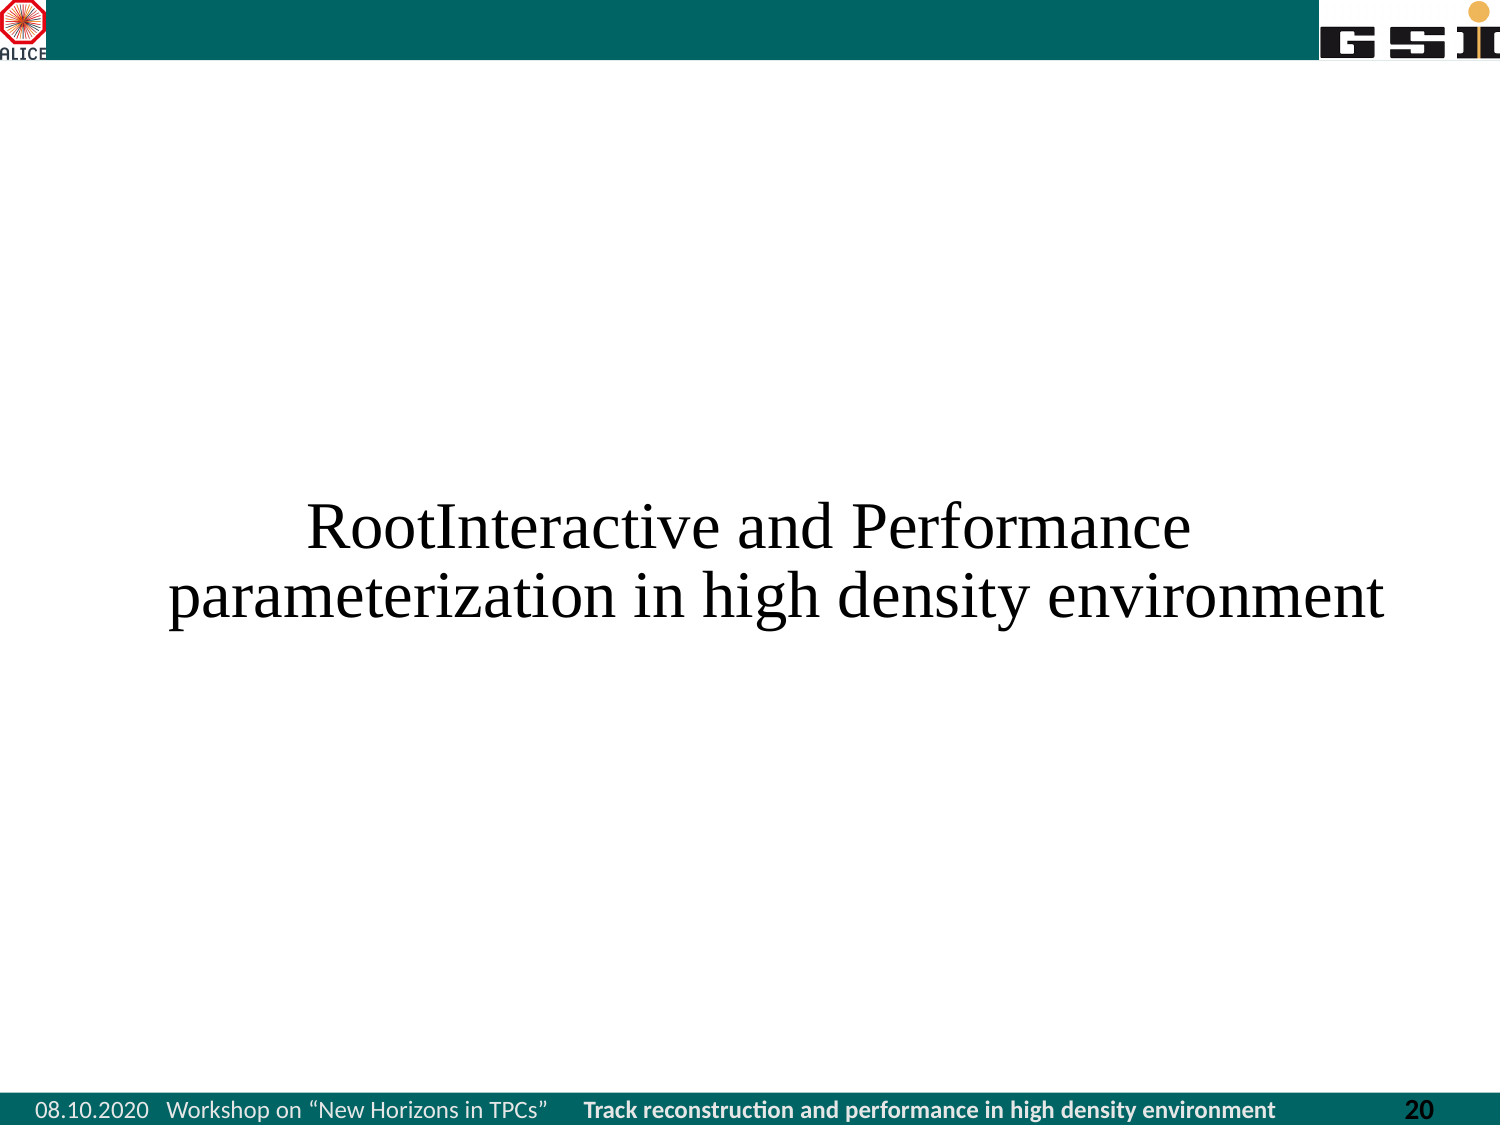

#
RootInteractive and Performance parameterization in high density environment